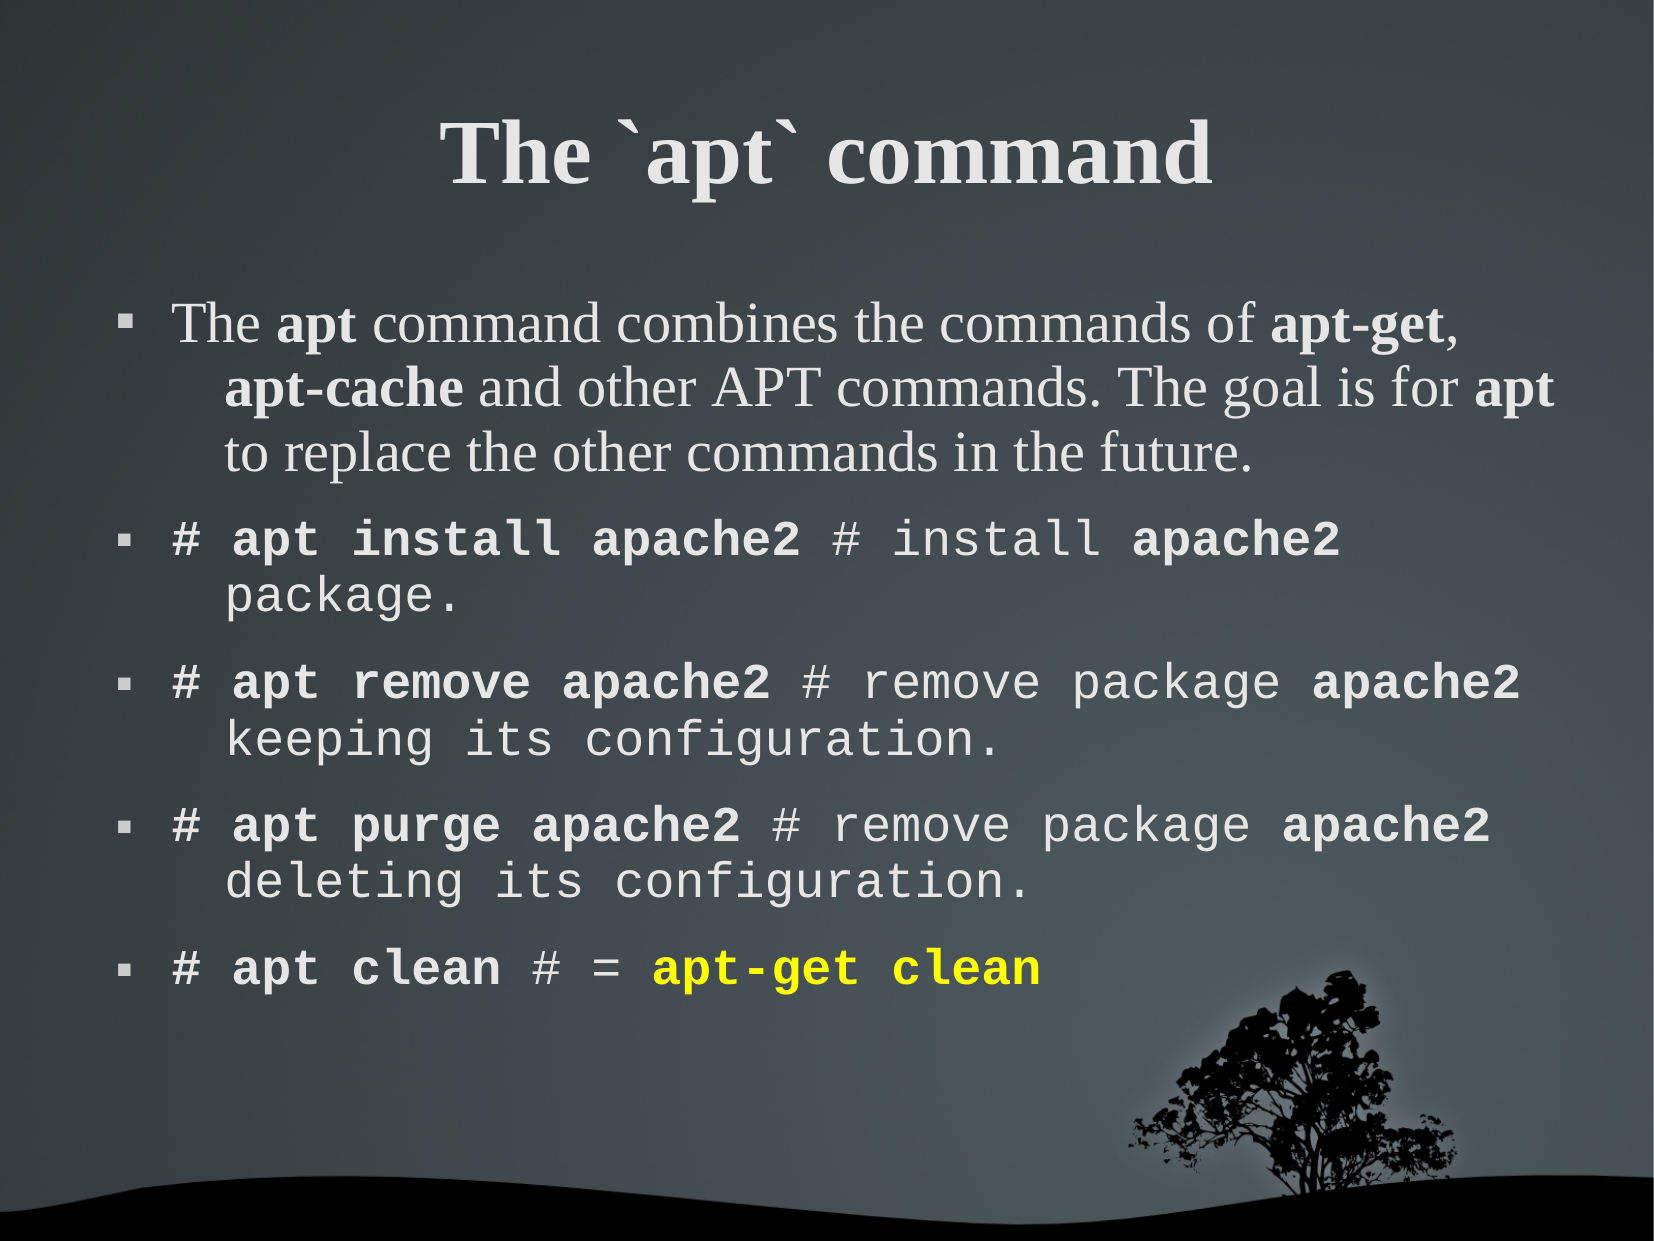

# The `apt` command
The apt command combines the commands of apt-get, apt-cache and other APT commands. The goal is for apt to replace the other commands in the future.
# apt install apache2 # install apache2 package.
# apt remove apache2 # remove package apache2 keeping its configuration.
# apt purge apache2 # remove package apache2 deleting its configuration.
# apt clean # = apt-get clean